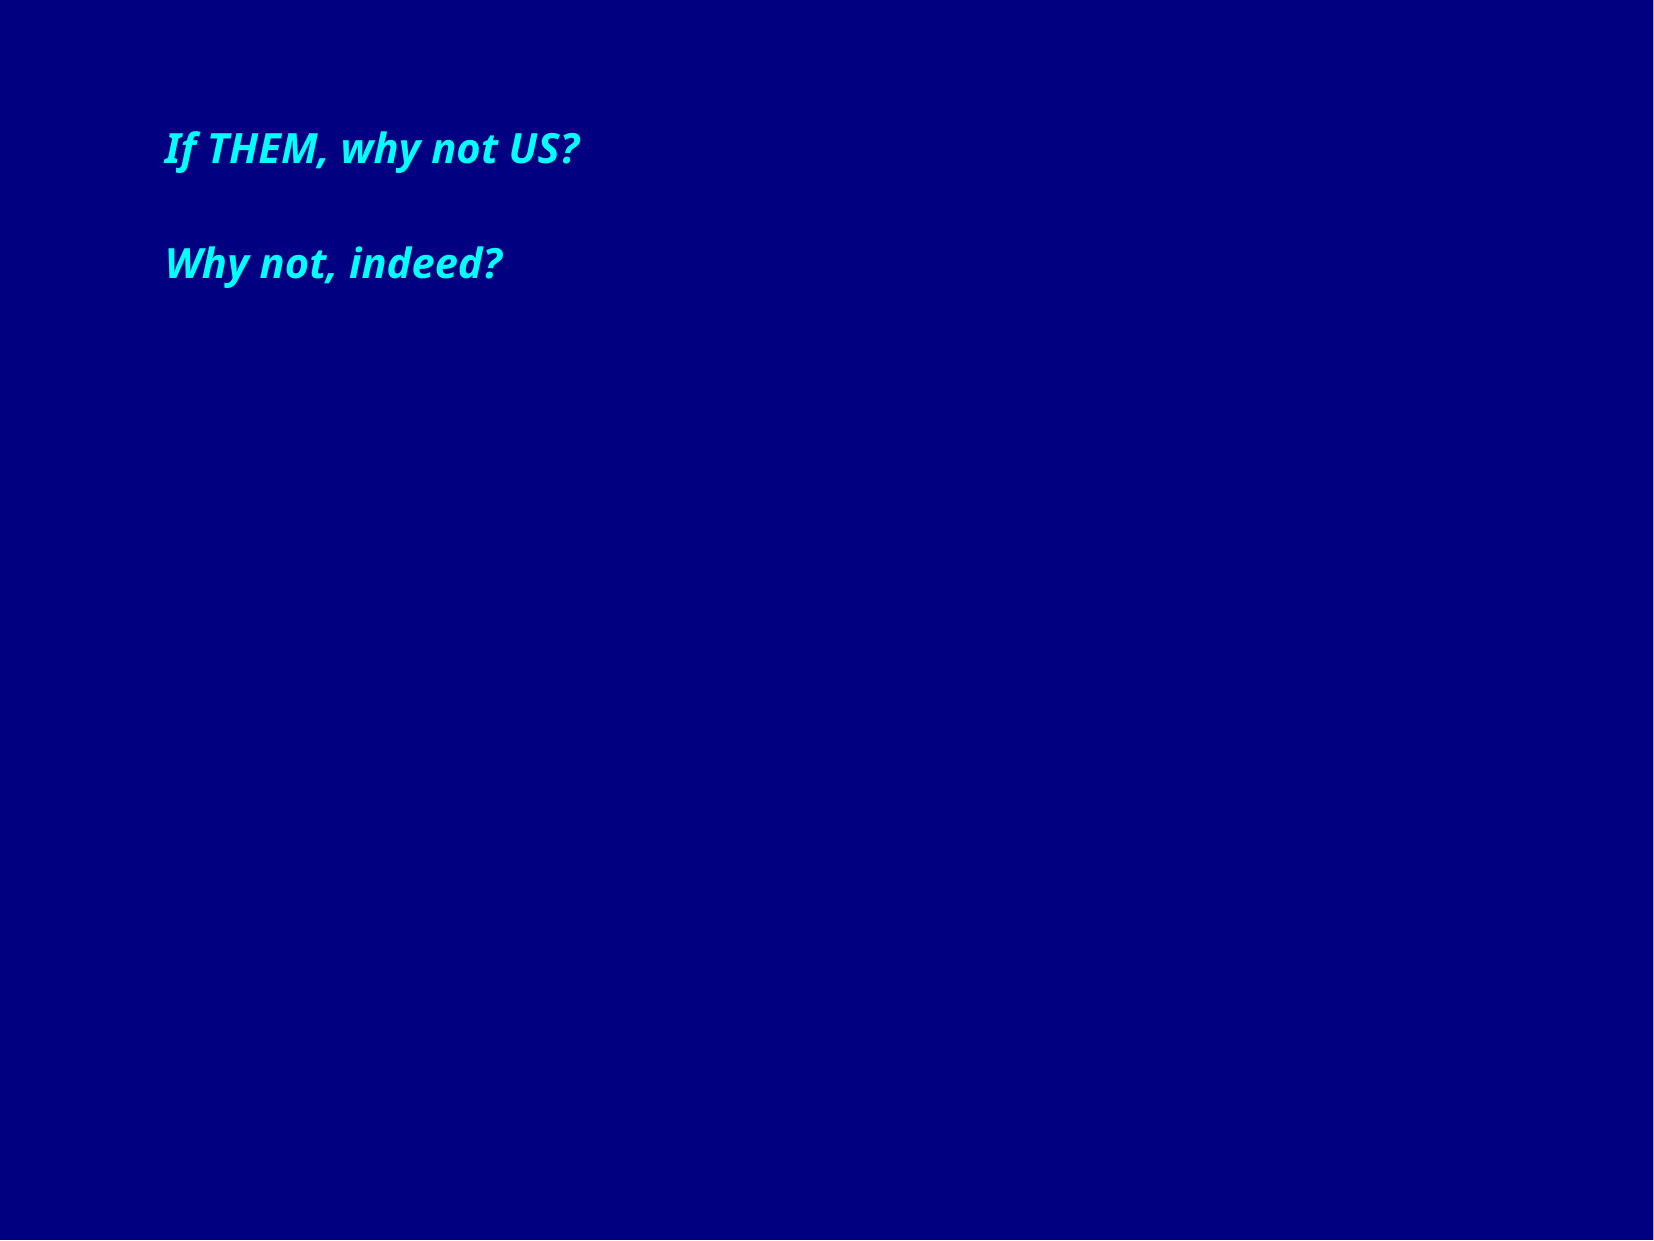

If THEM, why not US?
Why not, indeed?